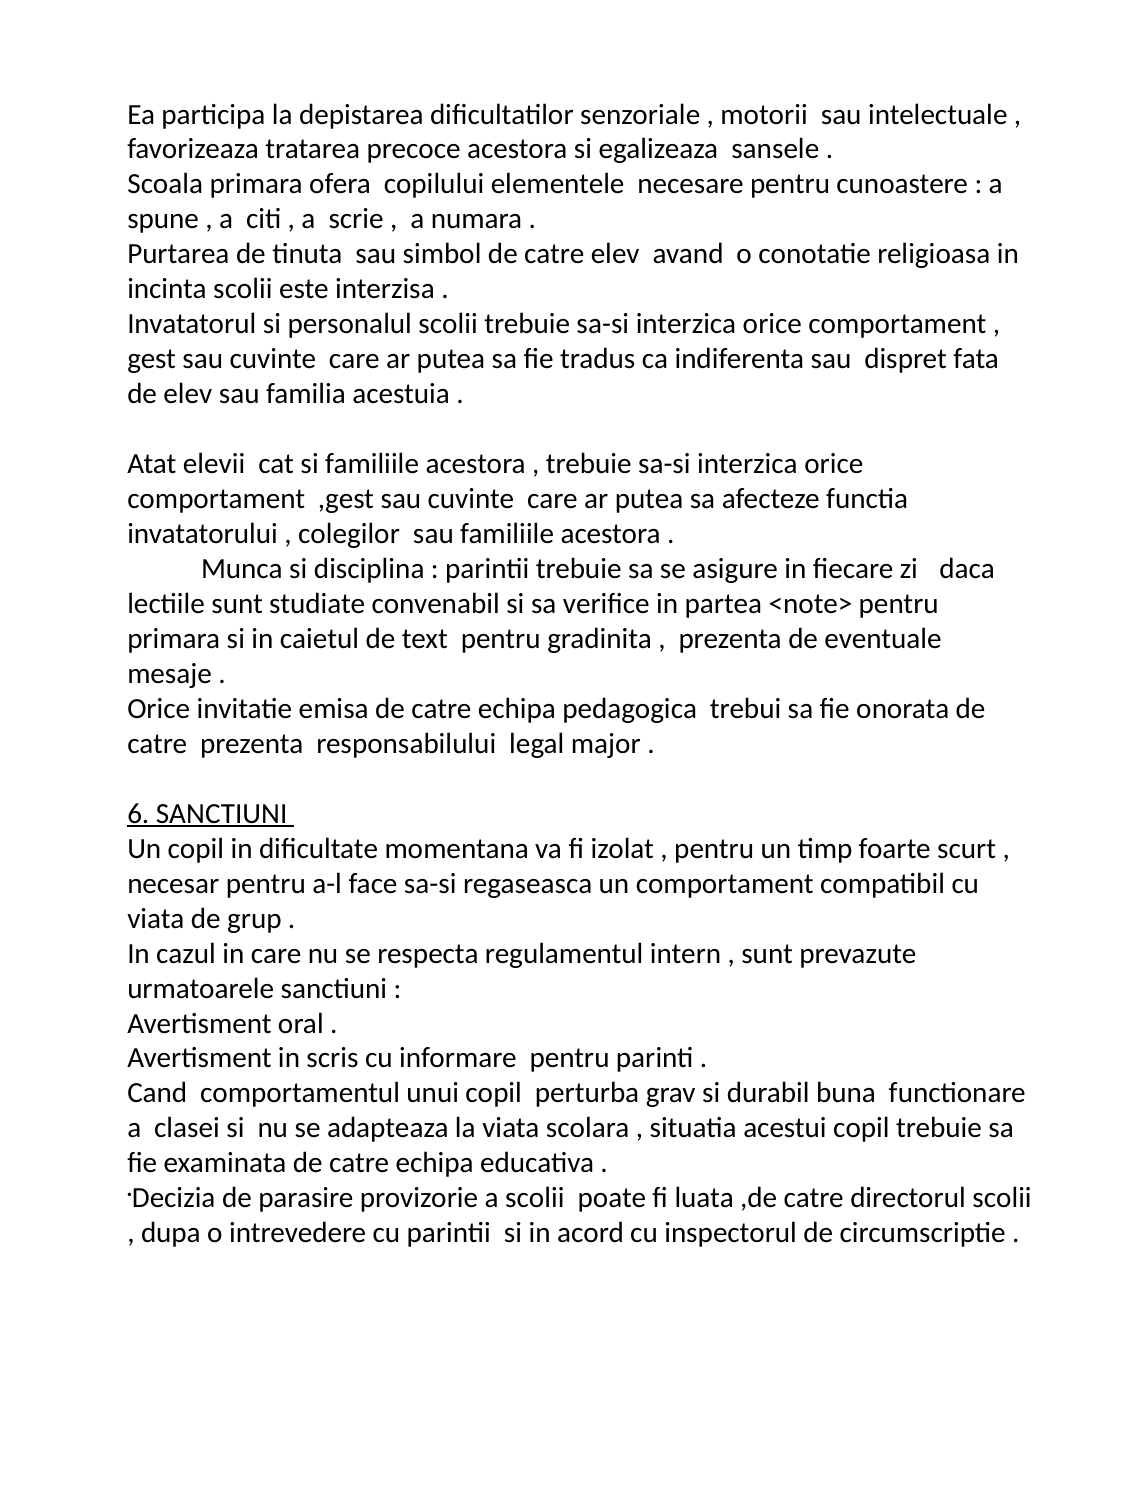

# Ea participa la depistarea dificultatilor senzoriale , motorii sau intelectuale , favorizeaza tratarea precoce acestora si egalizeaza sansele .
Scoala primara ofera copilului elementele necesare pentru cunoastere : a spune , a citi , a scrie , a numara .
Purtarea de tinuta sau simbol de catre elev avand o conotatie religioasa in incinta scolii este interzisa .
Invatatorul si personalul scolii trebuie sa-si interzica orice comportament , gest sau cuvinte care ar putea sa fie tradus ca indiferenta sau dispret fata de elev sau familia acestuia .
Atat elevii cat si familiile acestora , trebuie sa-si interzica orice comportament ,gest sau cuvinte care ar putea sa afecteze functia invatatorului , colegilor sau familiile acestora .
	Munca si disciplina : parintii trebuie sa se asigure in fiecare zi 	daca lectiile sunt studiate convenabil si sa verifice in partea <note> pentru primara si in caietul de text pentru gradinita , prezenta de eventuale mesaje .
Orice invitatie emisa de catre echipa pedagogica trebui sa fie onorata de catre prezenta responsabilului legal major .
6. SANCTIUNI
Un copil in dificultate momentana va fi izolat , pentru un timp foarte scurt , necesar pentru a-l face sa-si regaseasca un comportament compatibil cu viata de grup .
In cazul in care nu se respecta regulamentul intern , sunt prevazute urmatoarele sanctiuni :
Avertisment oral .
Avertisment in scris cu informare pentru parinti .
Cand comportamentul unui copil perturba grav si durabil buna functionare a clasei si nu se adapteaza la viata scolara , situatia acestui copil trebuie sa fie examinata de catre echipa educativa .
Decizia de parasire provizorie a scolii poate fi luata ,de catre directorul scolii , dupa o intrevedere cu parintii si in acord cu inspectorul de circumscriptie .